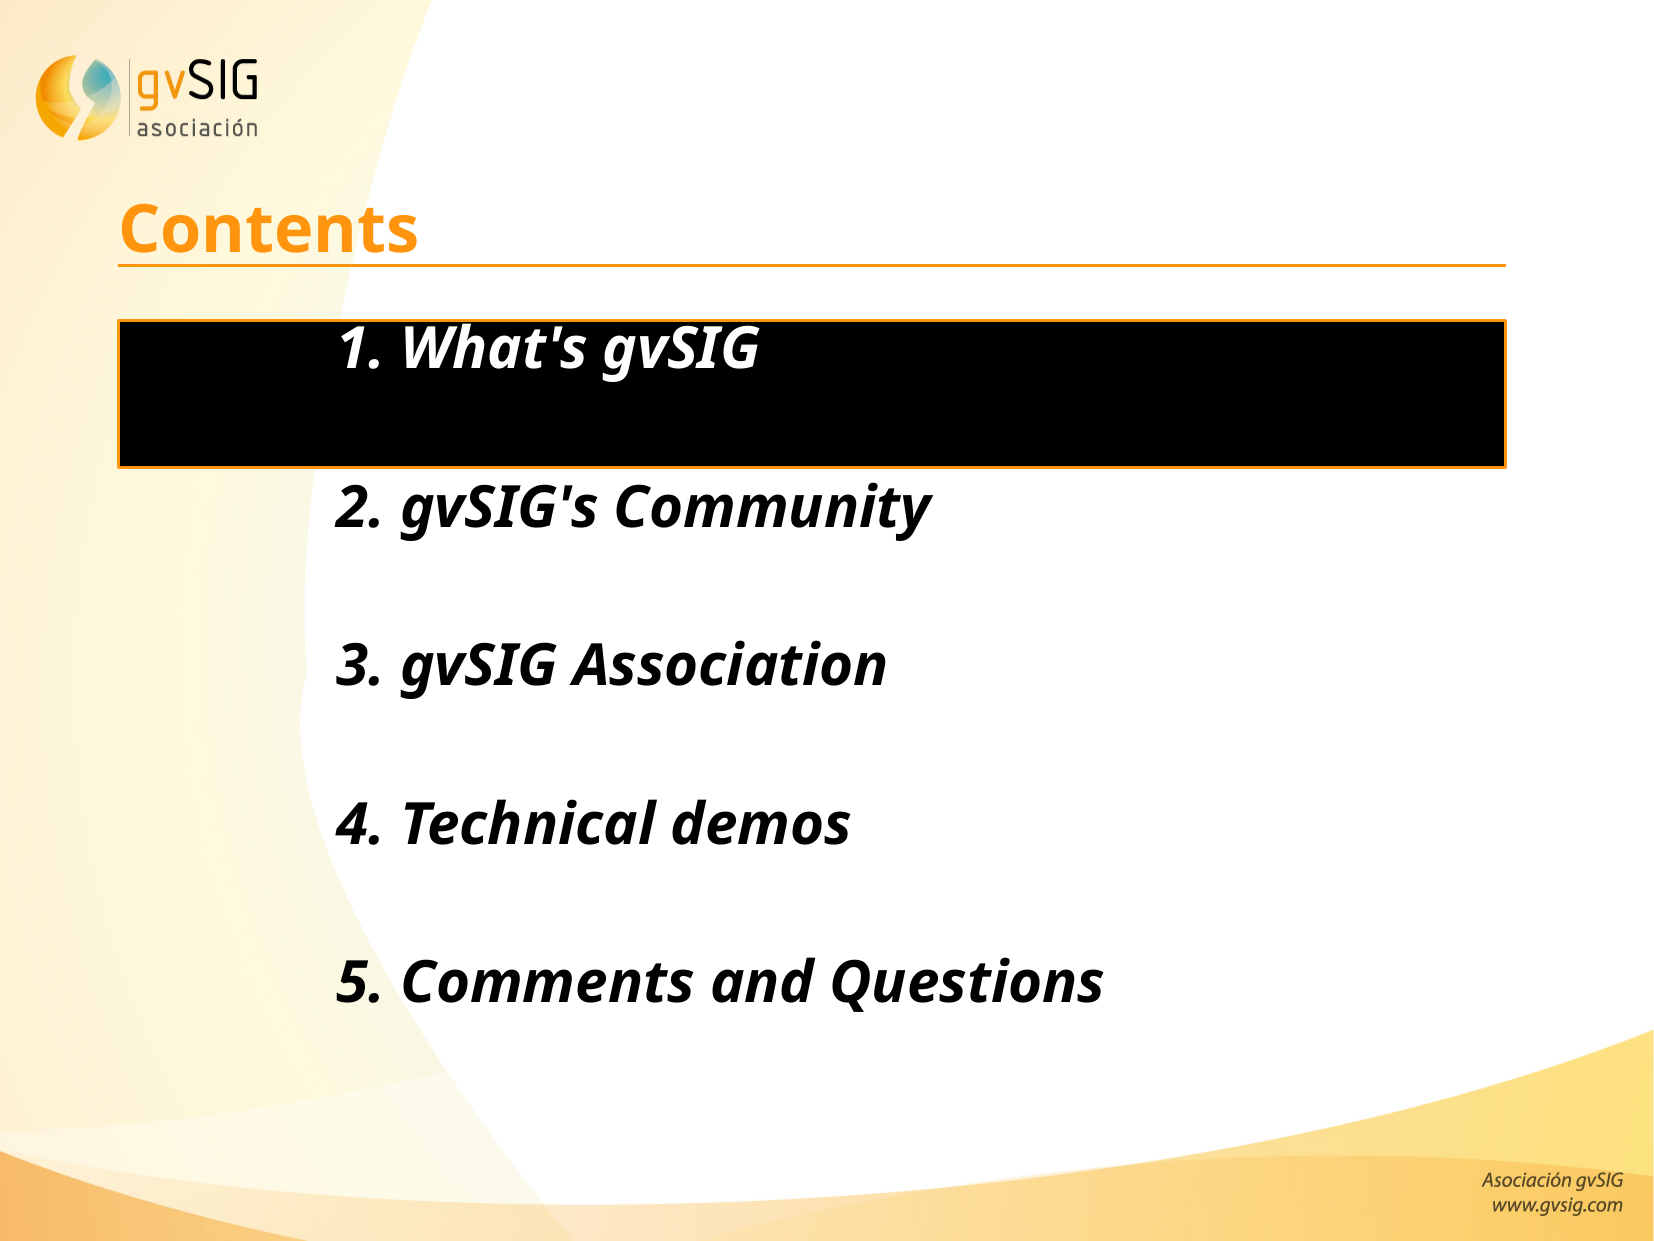

# Contents
1. What's gvSIG
2. gvSIG's Community
3. gvSIG Association
4. Technical demos
5. Comments and Questions